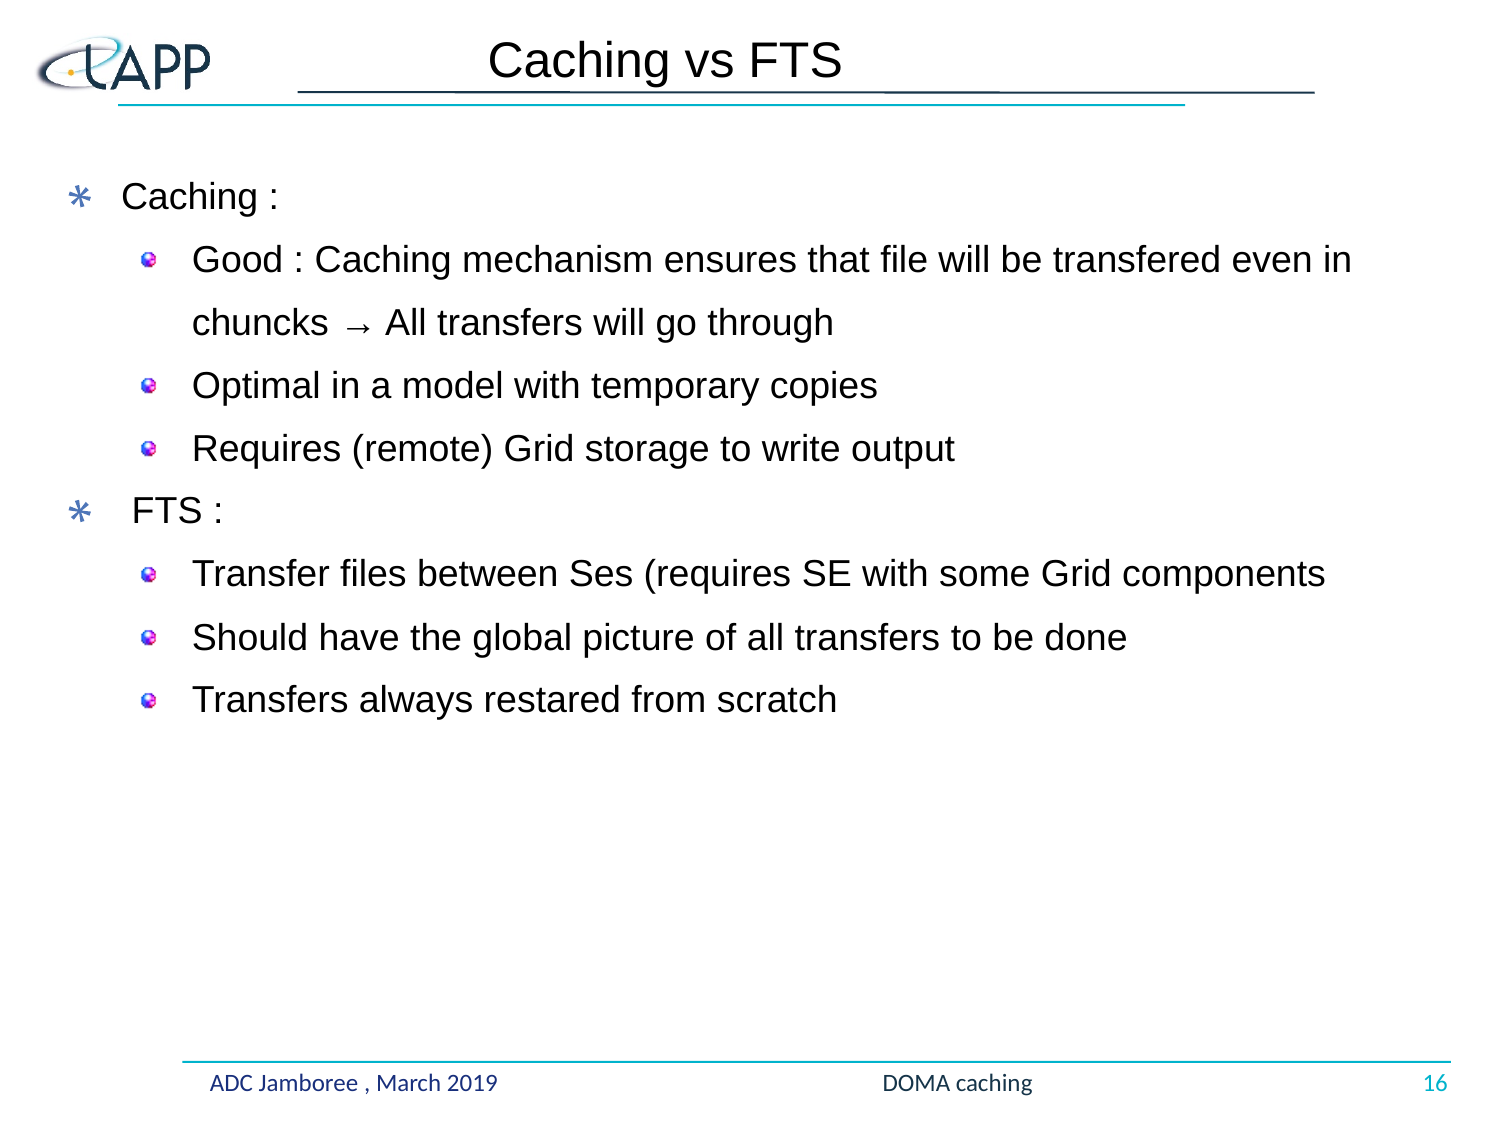

# Caching vs FTS
Caching :
Good : Caching mechanism ensures that file will be transfered even in chuncks → All transfers will go through
Optimal in a model with temporary copies
Requires (remote) Grid storage to write output
 FTS :
Transfer files between Ses (requires SE with some Grid components
Should have the global picture of all transfers to be done
Transfers always restared from scratch
ADC Jamboree , March 2019
DOMA caching